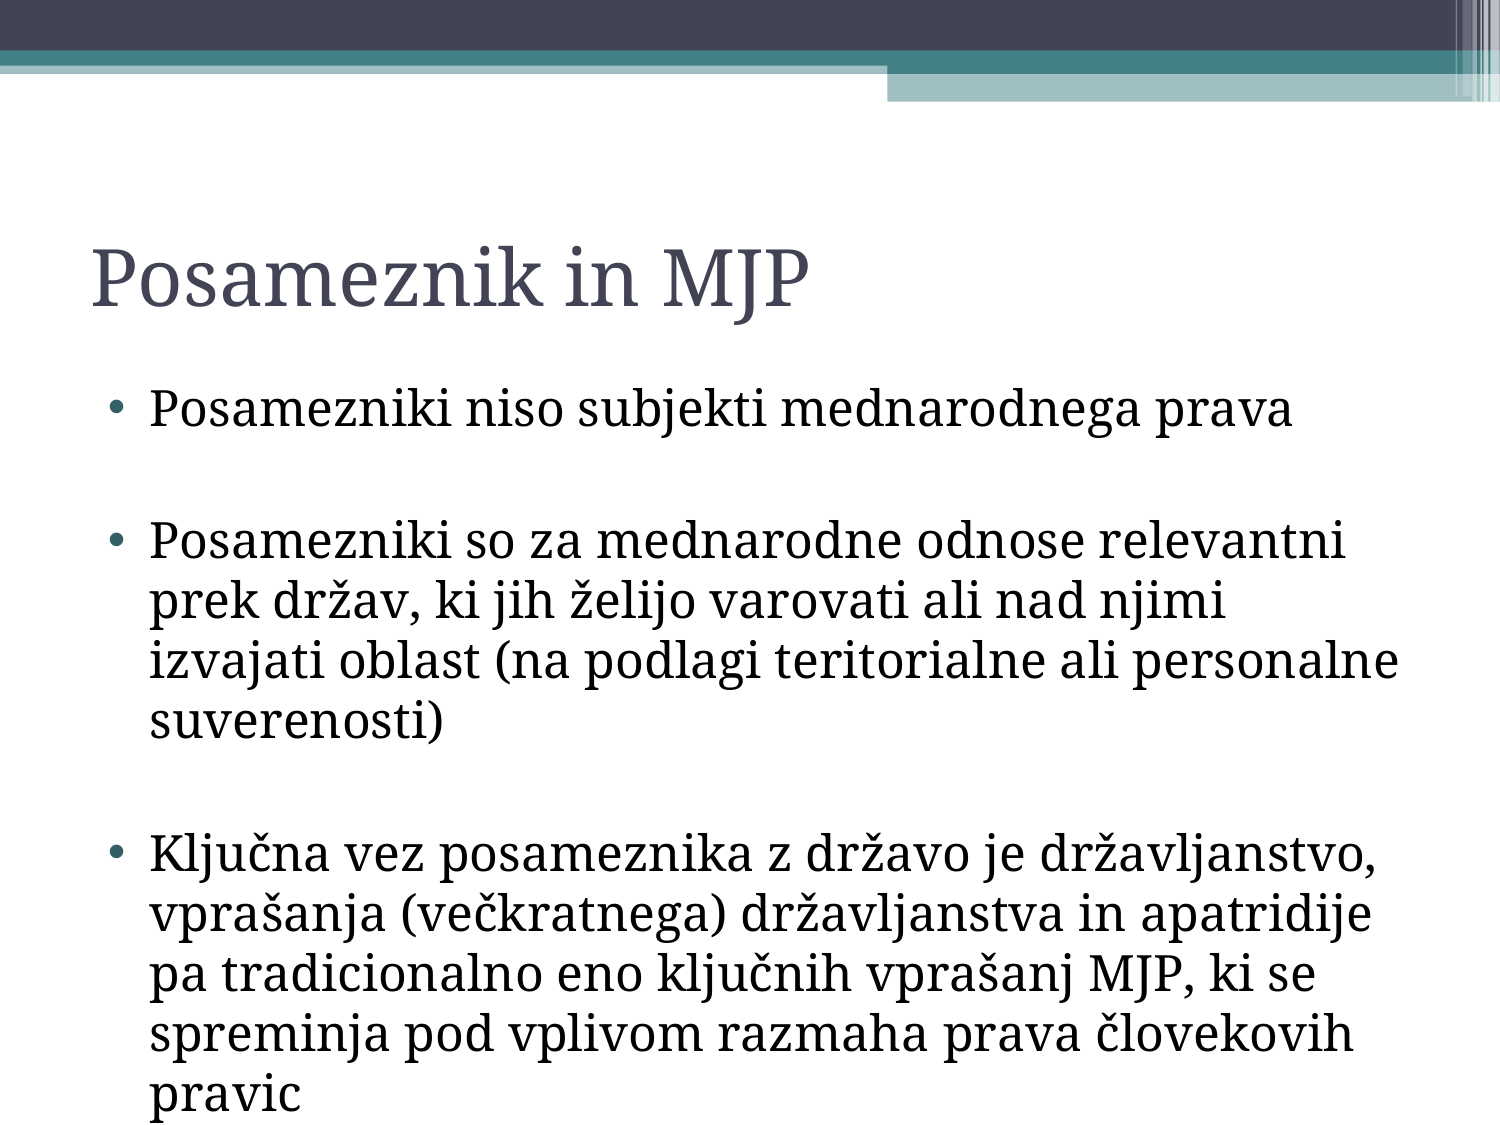

# Posameznik in MJP
Posamezniki niso subjekti mednarodnega prava
Posamezniki so za mednarodne odnose relevantni prek držav, ki jih želijo varovati ali nad njimi izvajati oblast (na podlagi teritorialne ali personalne suverenosti)
Ključna vez posameznika z državo je državljanstvo, vprašanja (večkratnega) državljanstva in apatridije pa tradicionalno eno ključnih vprašanj MJP, ki se spreminja pod vplivom razmaha prava človekovih pravic